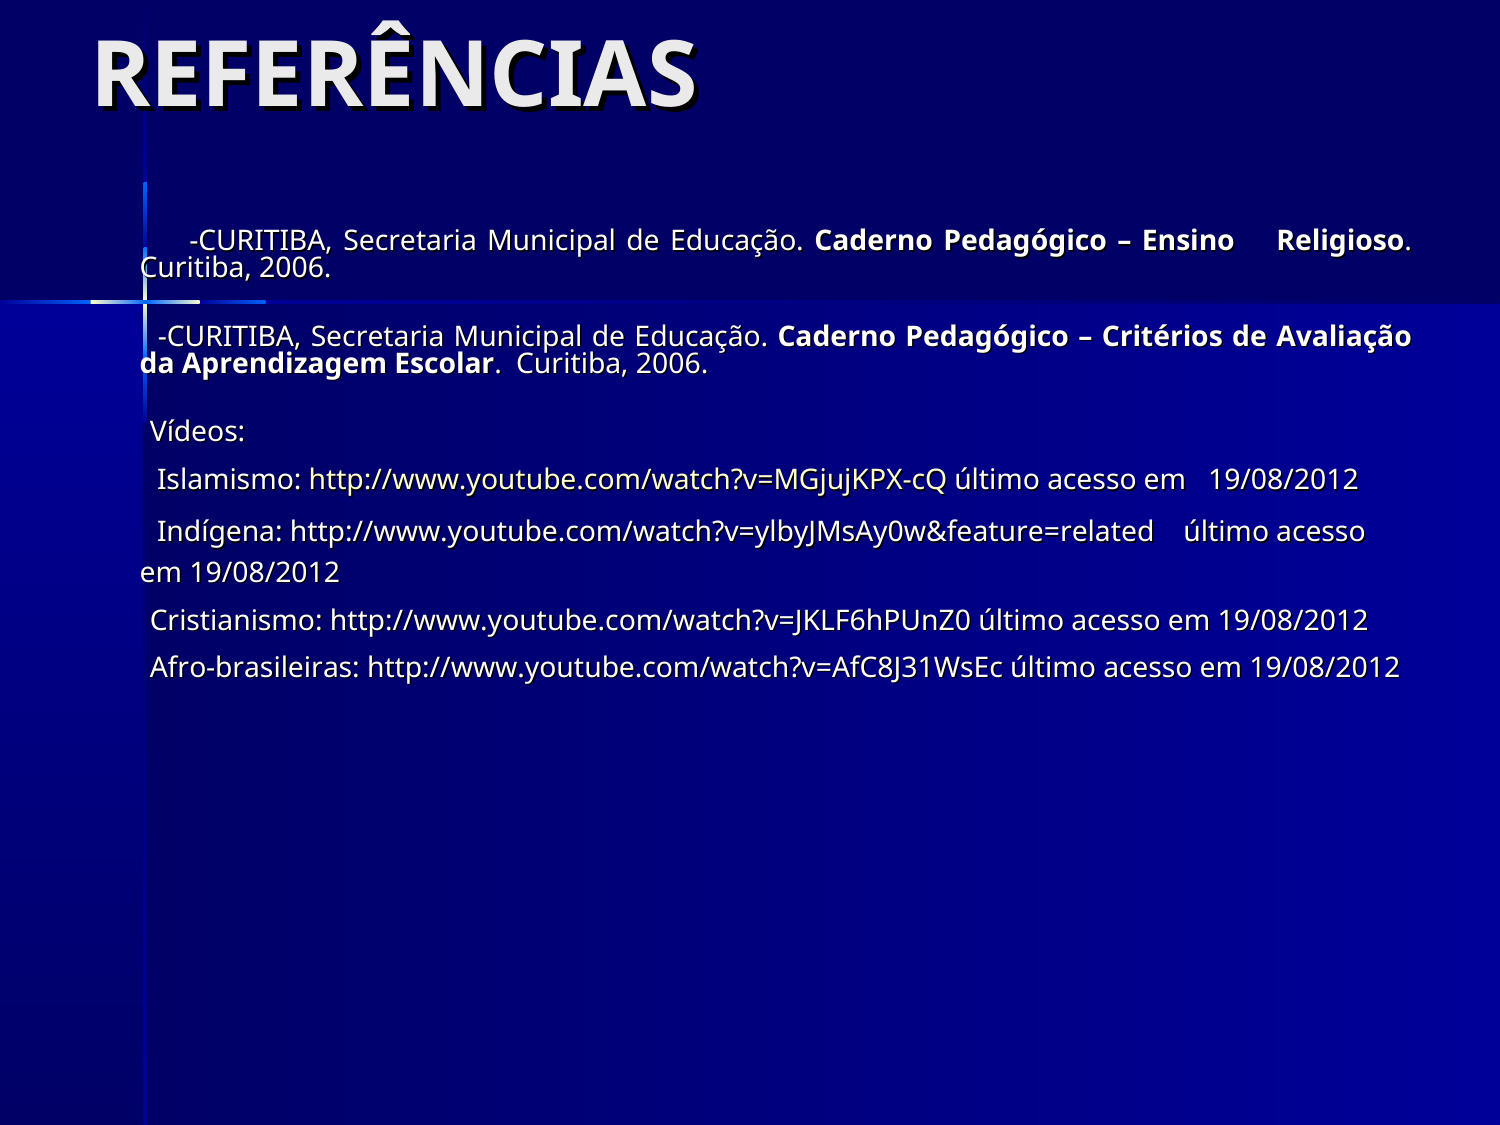

# REFERÊNCIAS
 -CURITIBA, Secretaria Municipal de Educação. Caderno Pedagógico – Ensino Religioso. Curitiba, 2006.
 -CURITIBA, Secretaria Municipal de Educação. Caderno Pedagógico – Critérios de Avaliação da Aprendizagem Escolar. Curitiba, 2006.
 Vídeos:
 Islamismo: http://www.youtube.com/watch?v=MGjujKPX-cQ último acesso em 19/08/2012
 Indígena: http://www.youtube.com/watch?v=ylbyJMsAy0w&feature=related último acesso em 19/08/2012
 Cristianismo: http://www.youtube.com/watch?v=JKLF6hPUnZ0 último acesso em 19/08/2012
 Afro-brasileiras: http://www.youtube.com/watch?v=AfC8J31WsEc último acesso em 19/08/2012